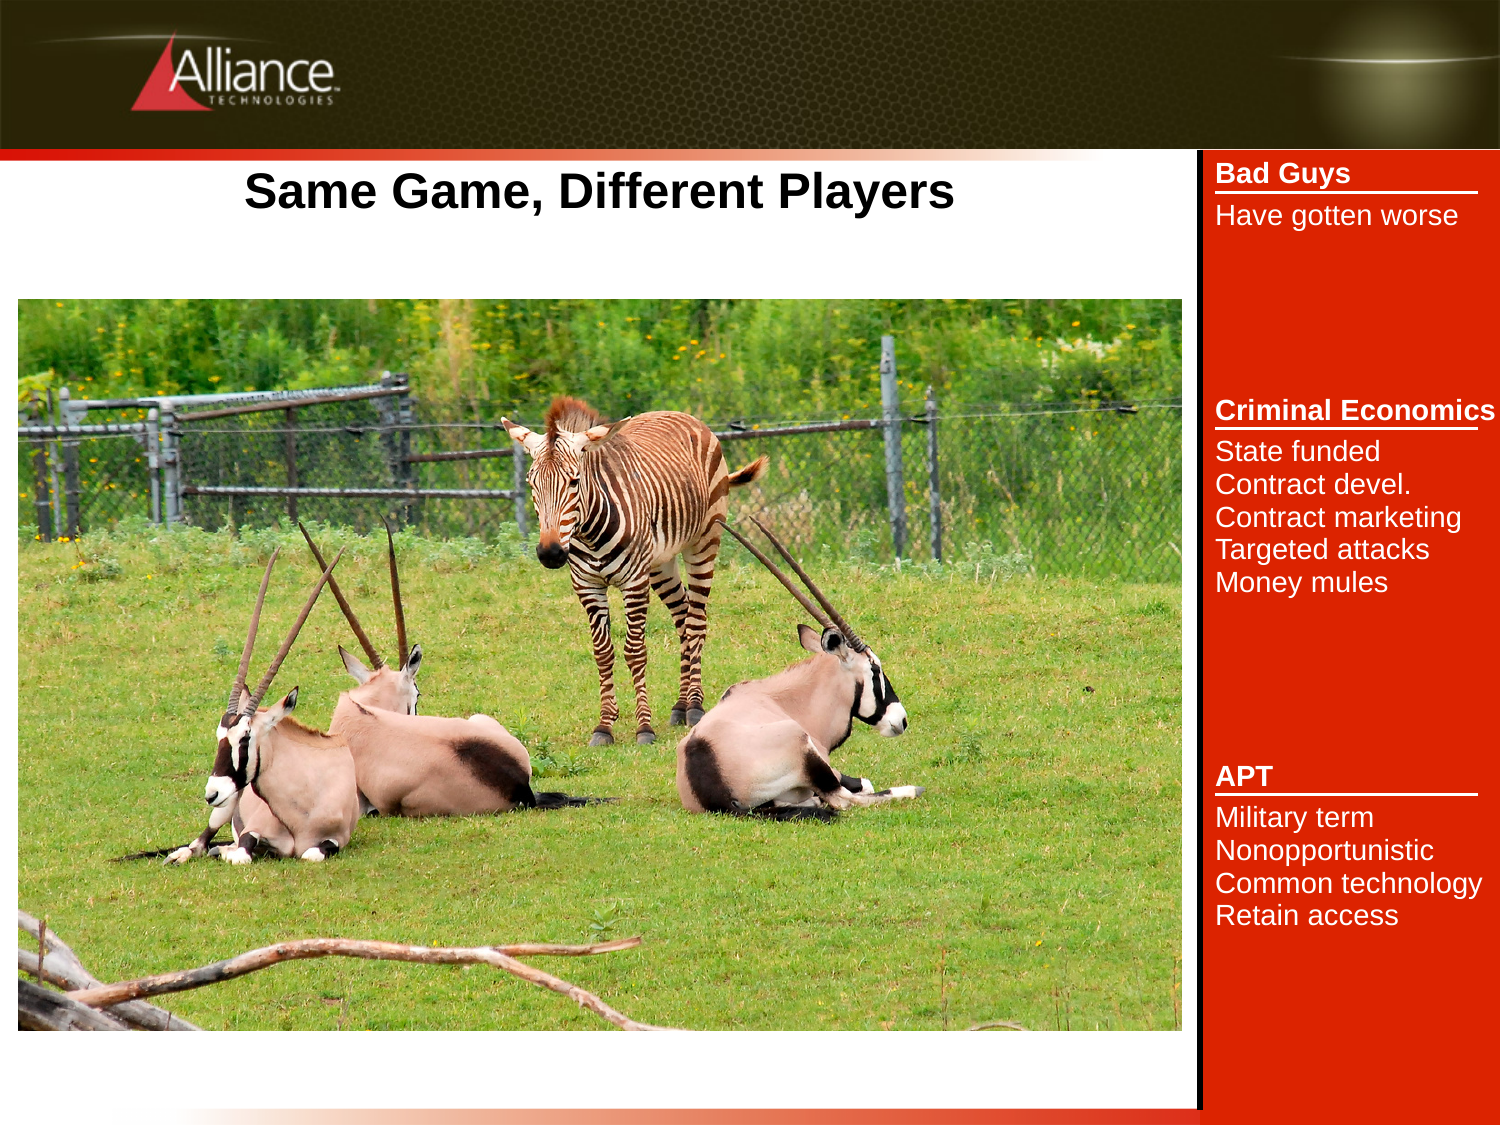

Bad Guys
Same Game, Different Players
Have gotten worse
Criminal Economics
State funded
Contract devel.
Contract marketing
Targeted attacks
Money mules
APT
Military term
Nonopportunistic
Common technology
Retain access